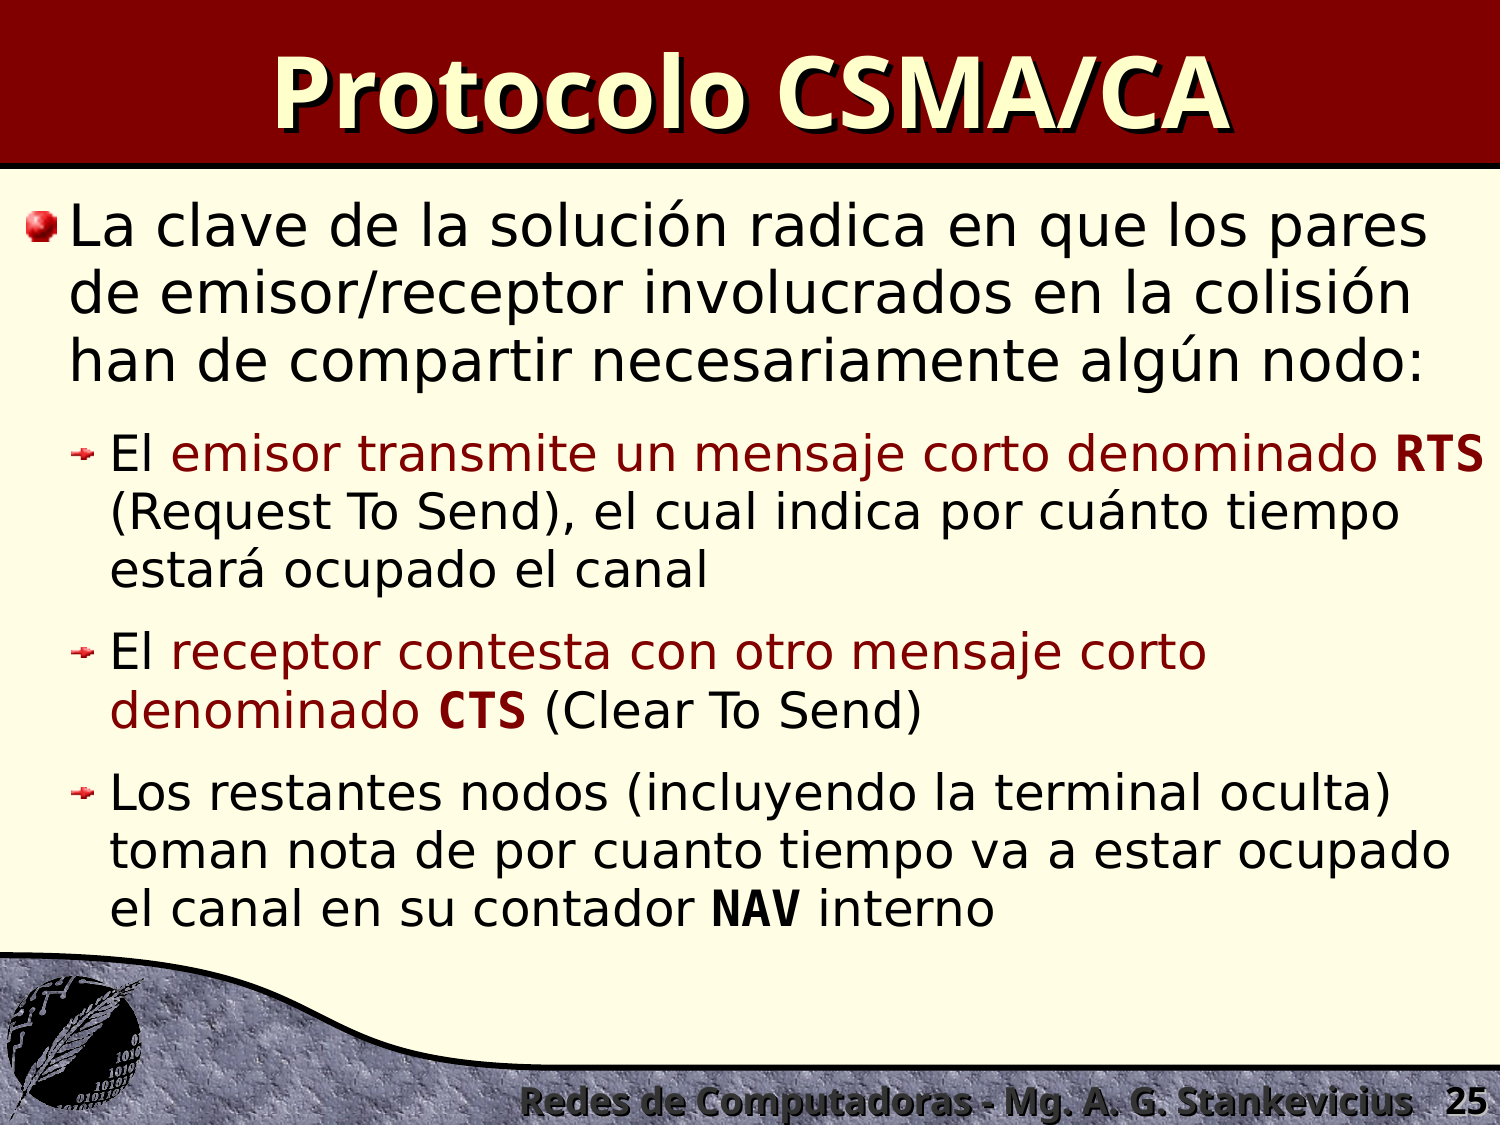

# Protocolo CSMA/CA
La clave de la solución radica en que los pares de emisor/receptor involucrados en la colisión han de compartir necesariamente algún nodo:
El emisor transmite un mensaje corto denominado RTS (Request To Send), el cual indica por cuánto tiempo estará ocupado el canal
El receptor contesta con otro mensaje corto denominado CTS (Clear To Send)
Los restantes nodos (incluyendo la terminal oculta) toman nota de por cuanto tiempo va a estar ocupado el canal en su contador NAV interno
25